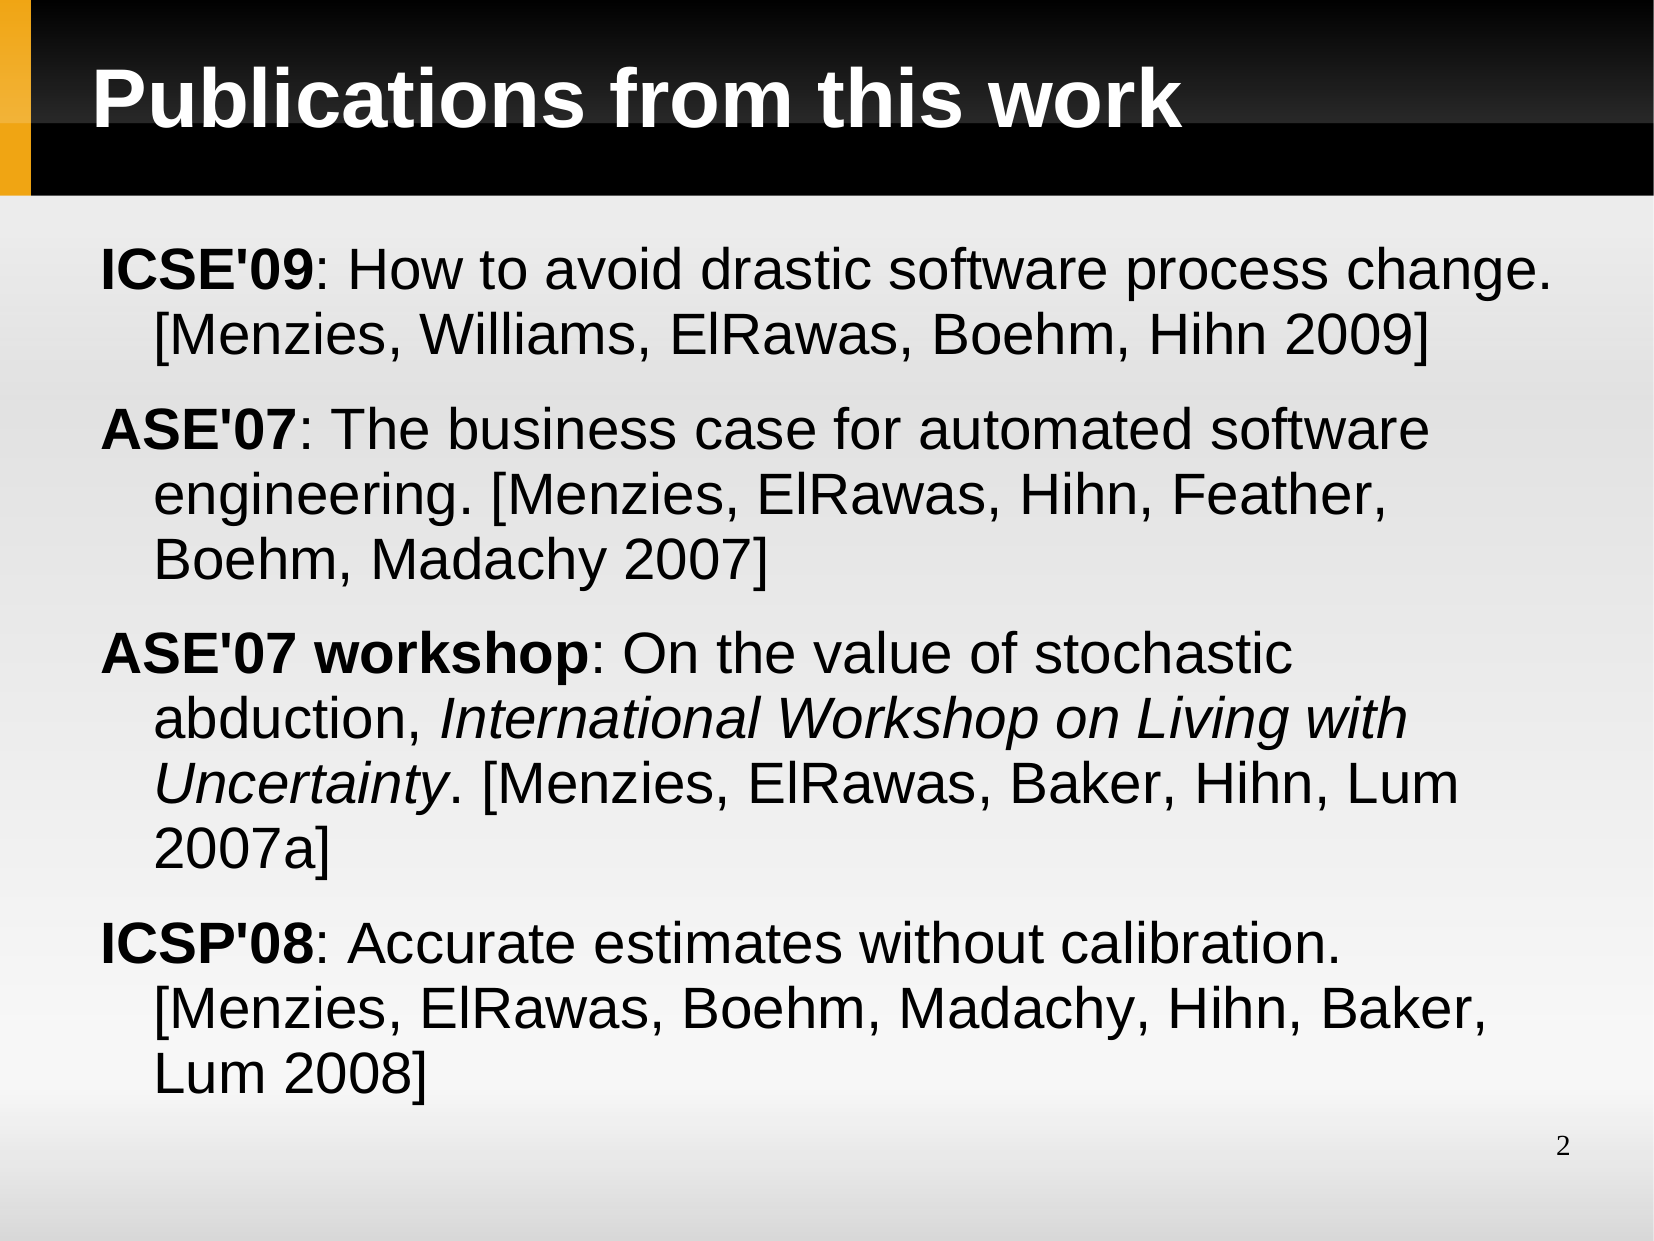

# Publications from this work
ICSE'09: How to avoid drastic software process change. [Menzies, Williams, ElRawas, Boehm, Hihn 2009]
ASE'07: The business case for automated software engineering. [Menzies, ElRawas, Hihn, Feather, Boehm, Madachy 2007]
ASE'07 workshop: On the value of stochastic abduction, International Workshop on Living with Uncertainty. [Menzies, ElRawas, Baker, Hihn, Lum 2007a]
ICSP'08: Accurate estimates without calibration. [Menzies, ElRawas, Boehm, Madachy, Hihn, Baker, Lum 2008]
2